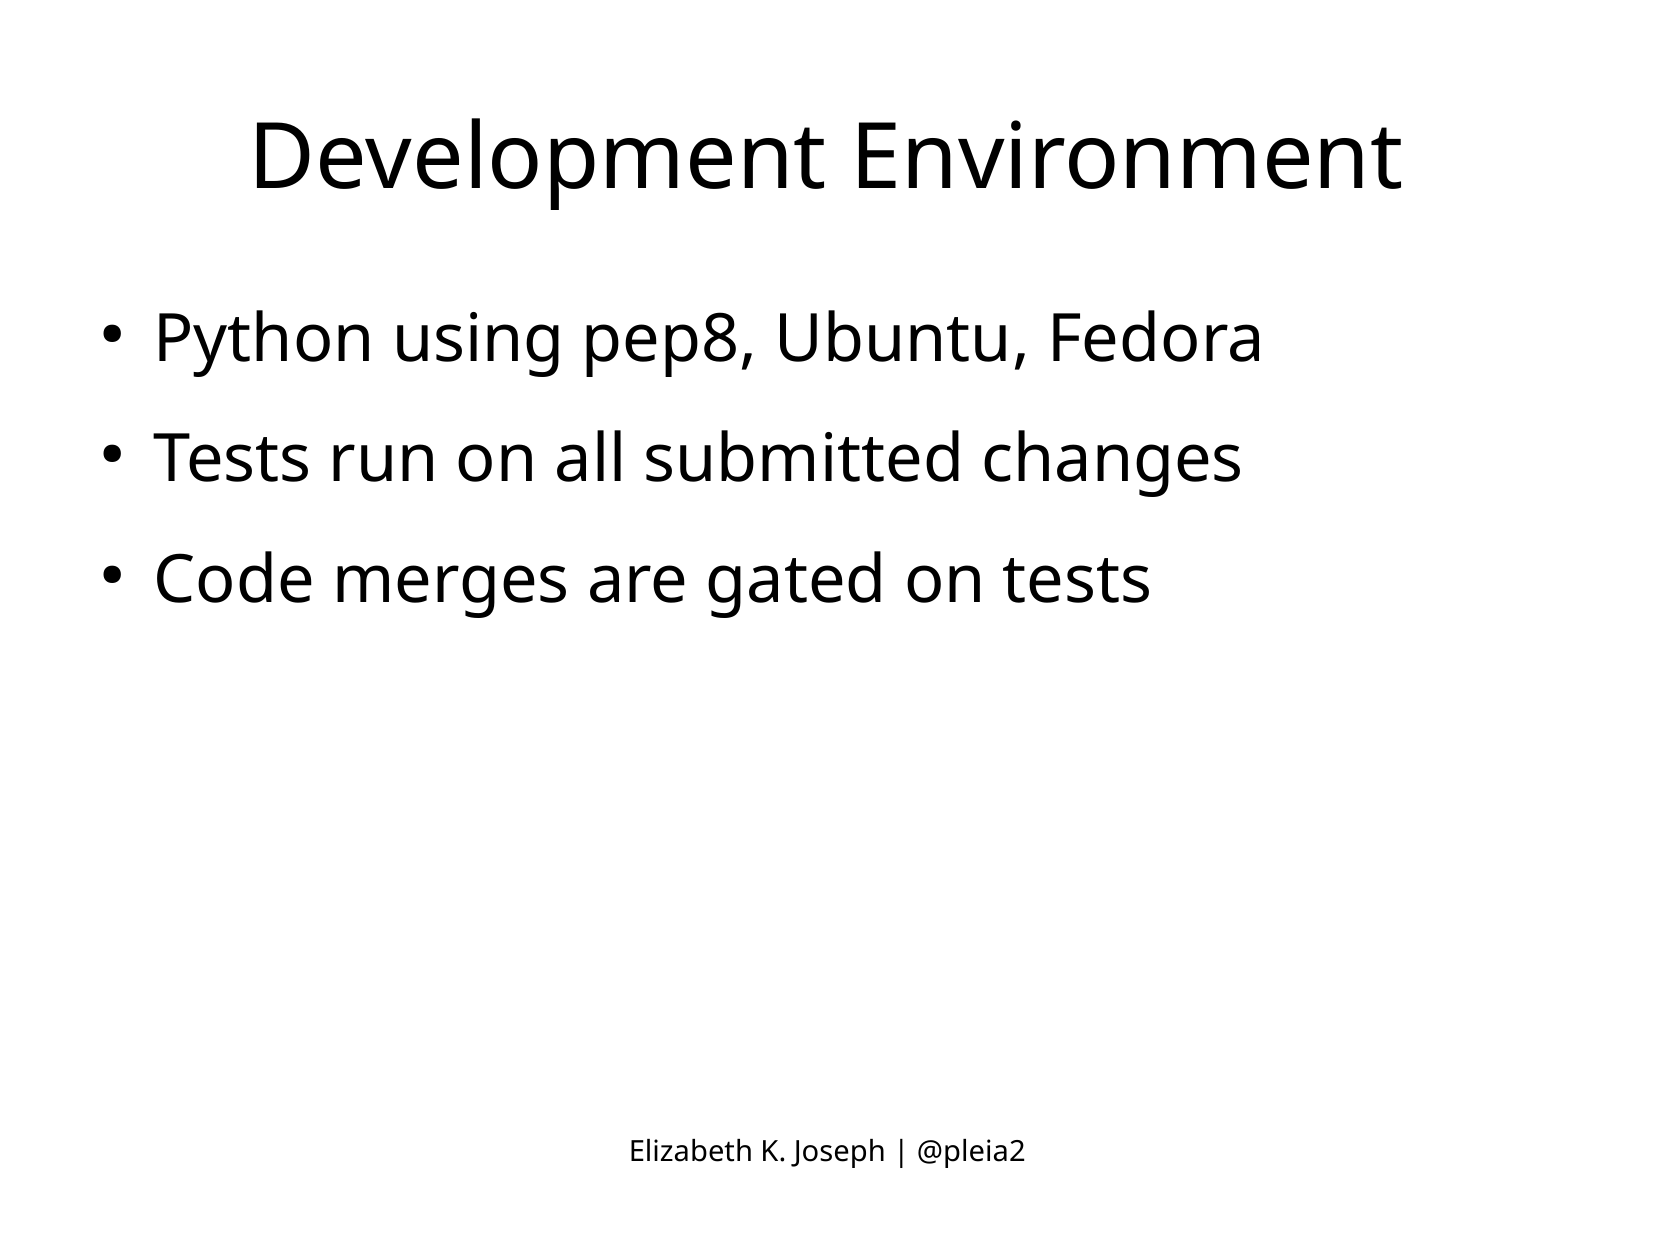

# Development Environment
Python using pep8, Ubuntu, Fedora
Tests run on all submitted changes
Code merges are gated on tests
Elizabeth K. Joseph | @pleia2